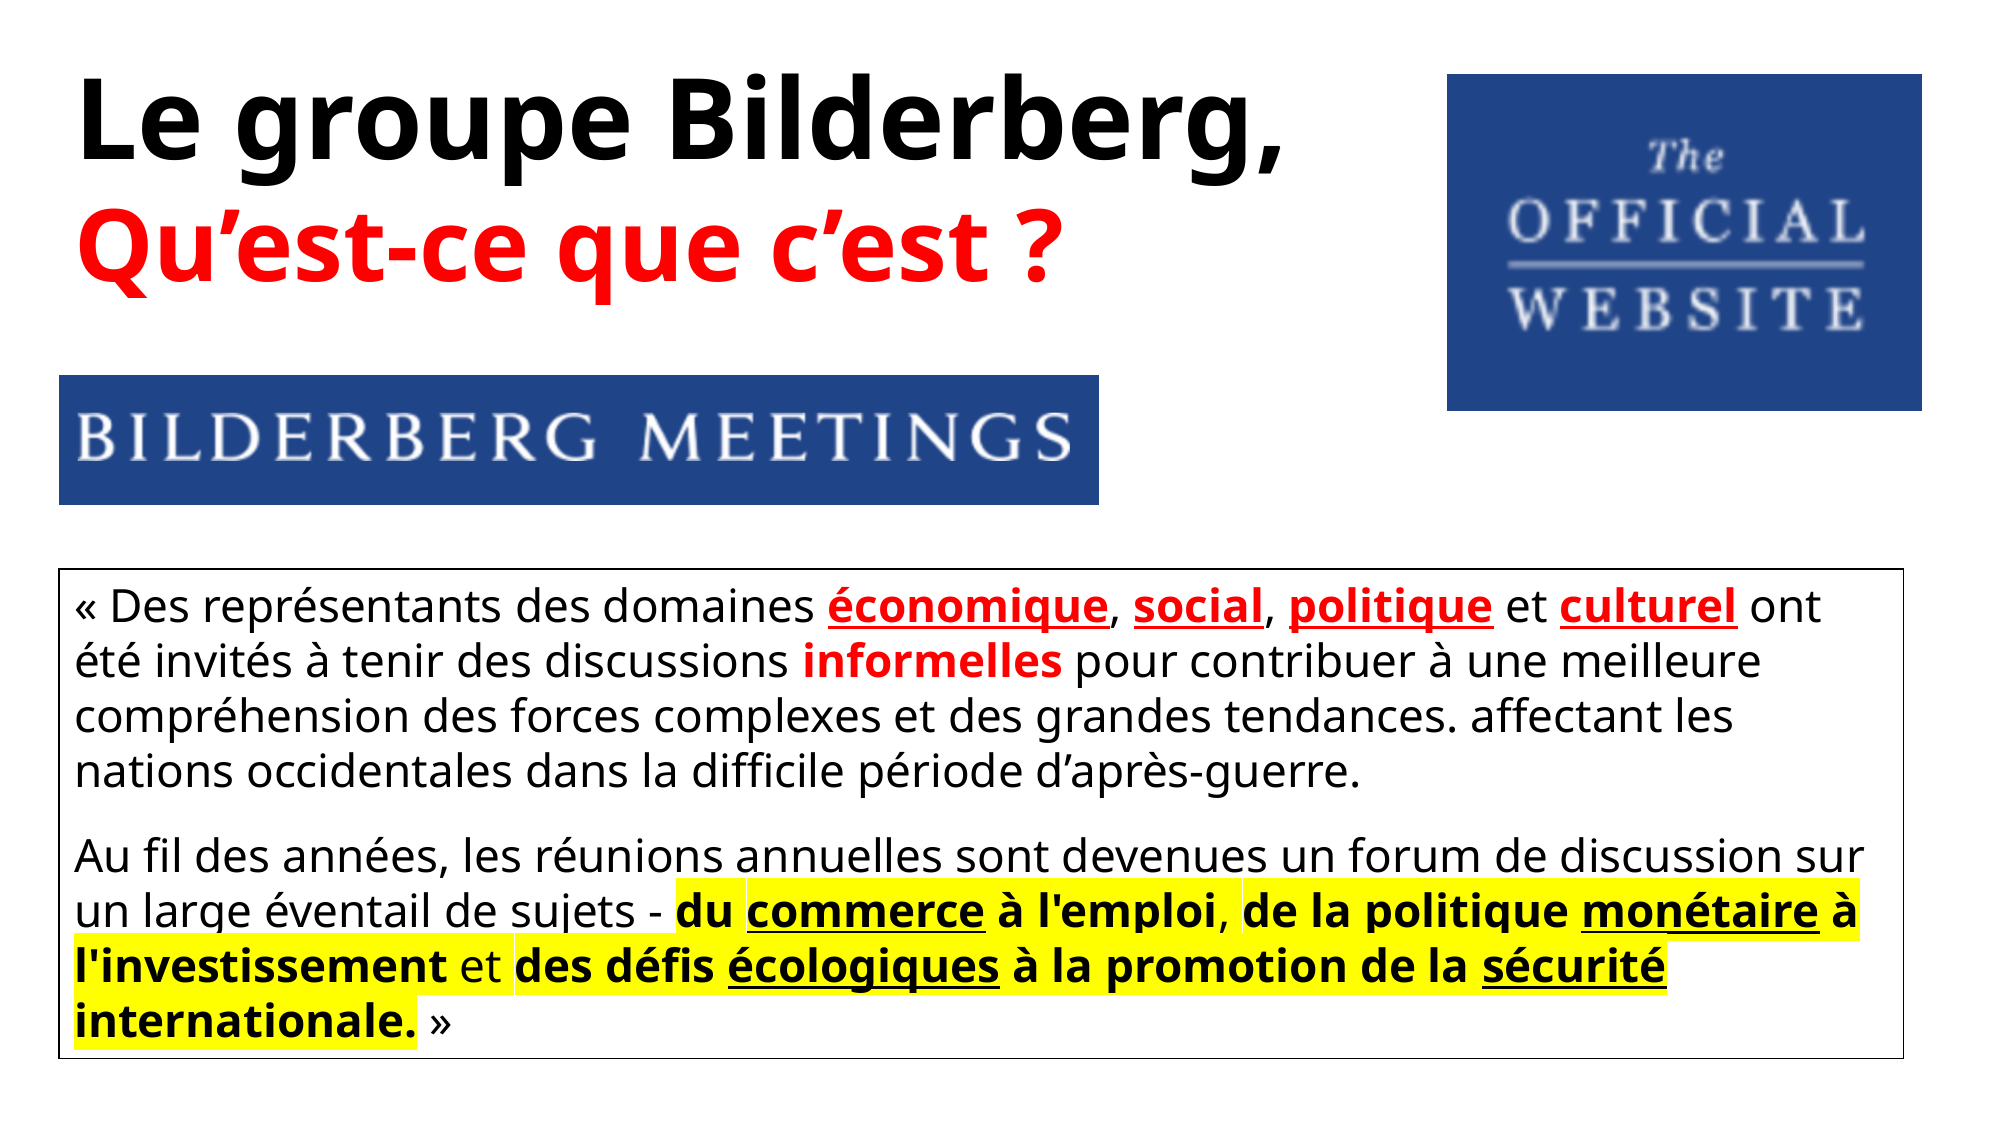

Le groupe Bilderberg,
Qu’est-ce que c’est ?
« Des représentants des domaines économique, social, politique et culturel ont été invités à tenir des discussions informelles pour contribuer à une meilleure compréhension des forces complexes et des grandes tendances. affectant les nations occidentales dans la difficile période d’après-guerre.
Au fil des années, les réunions annuelles sont devenues un forum de discussion sur un large éventail de sujets - du commerce à l'emploi, de la politique monétaire à l'investissement et des défis écologiques à la promotion de la sécurité internationale. »